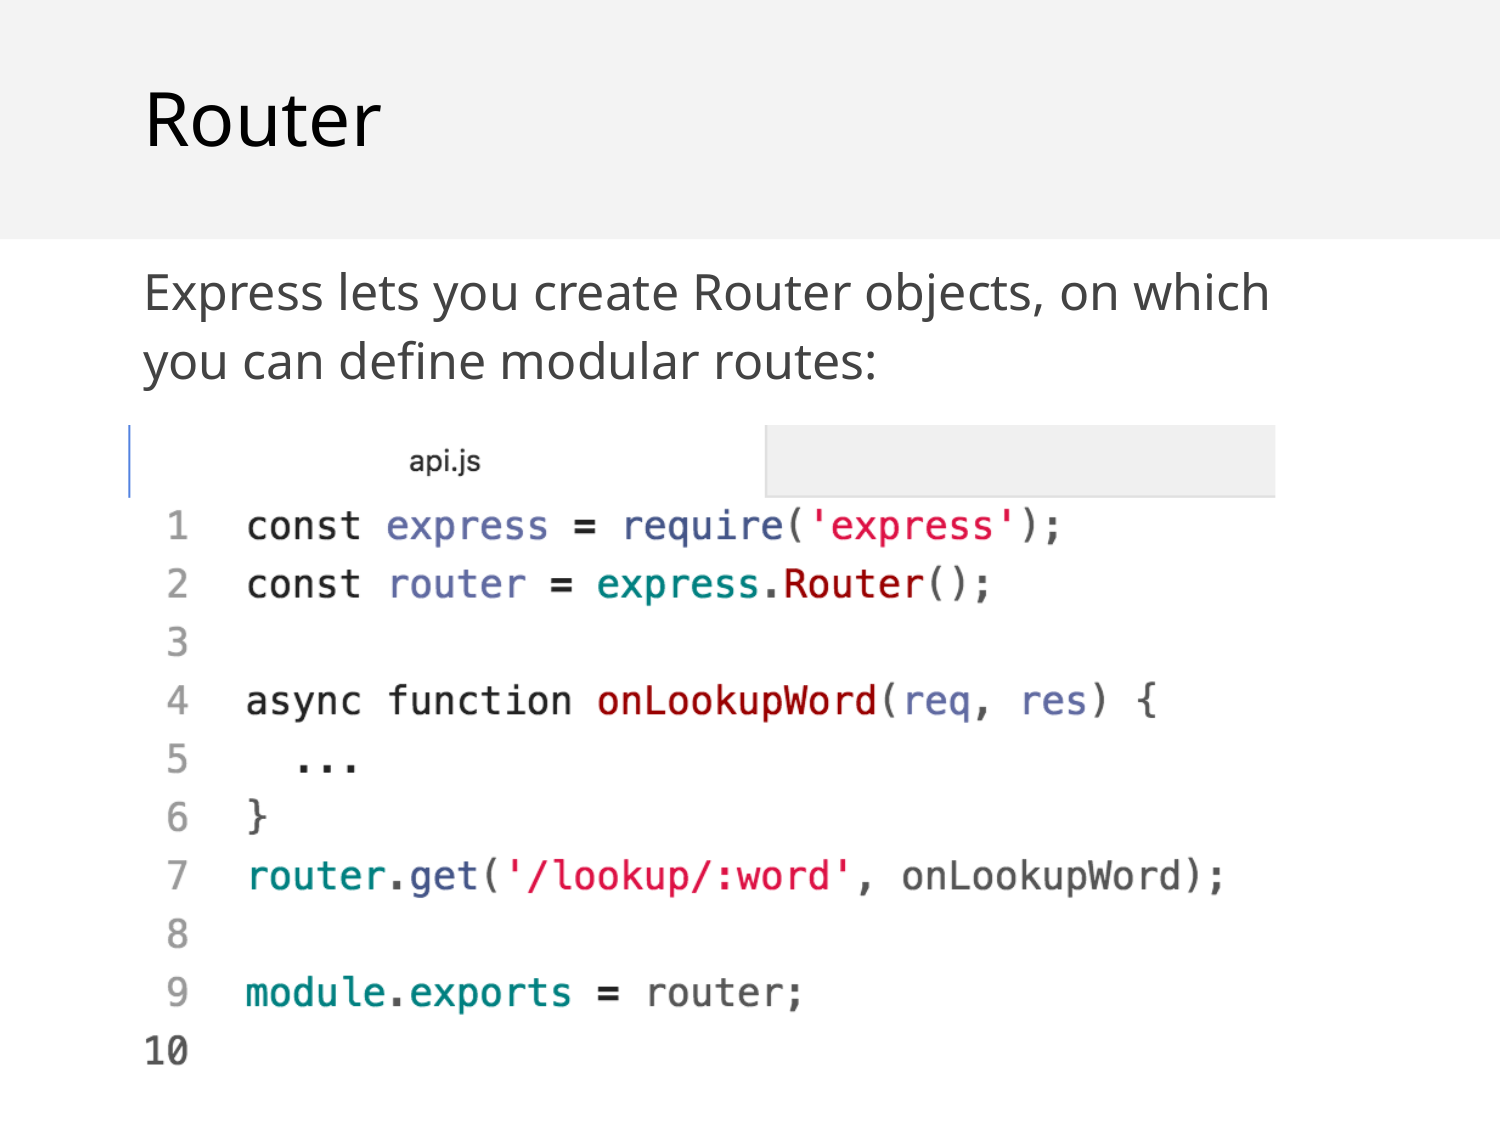

# Router
Express lets you create Router objects, on which you can define modular routes: